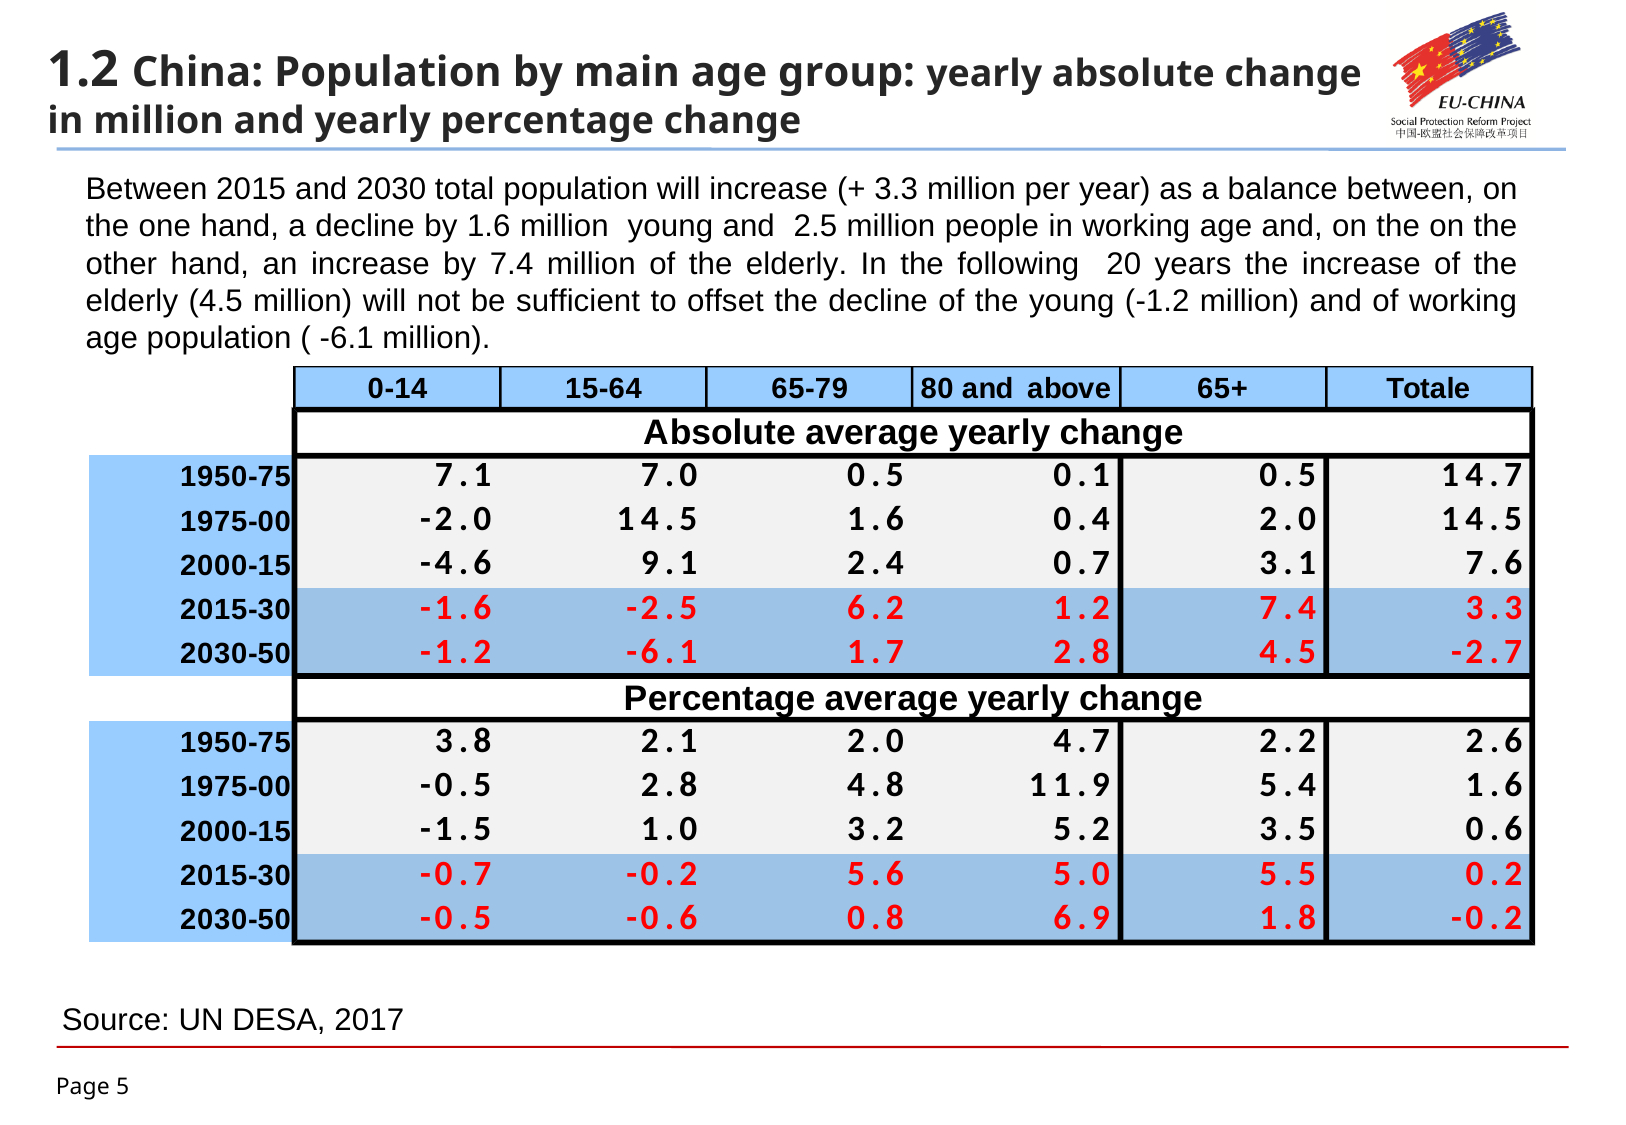

1.2 China: Population by main age group: yearly absolute change in million and yearly percentage change
Between 2015 and 2030 total population will increase (+ 3.3 million per year) as a balance between, on the one hand, a decline by 1.6 million young and 2.5 million people in working age and, on the on the other hand, an increase by 7.4 million of the elderly. In the following 20 years the increase of the elderly (4.5 million) will not be sufficient to offset the decline of the young (-1.2 million) and of working age population ( -6.1 million).
Source: UN DESA, 2017